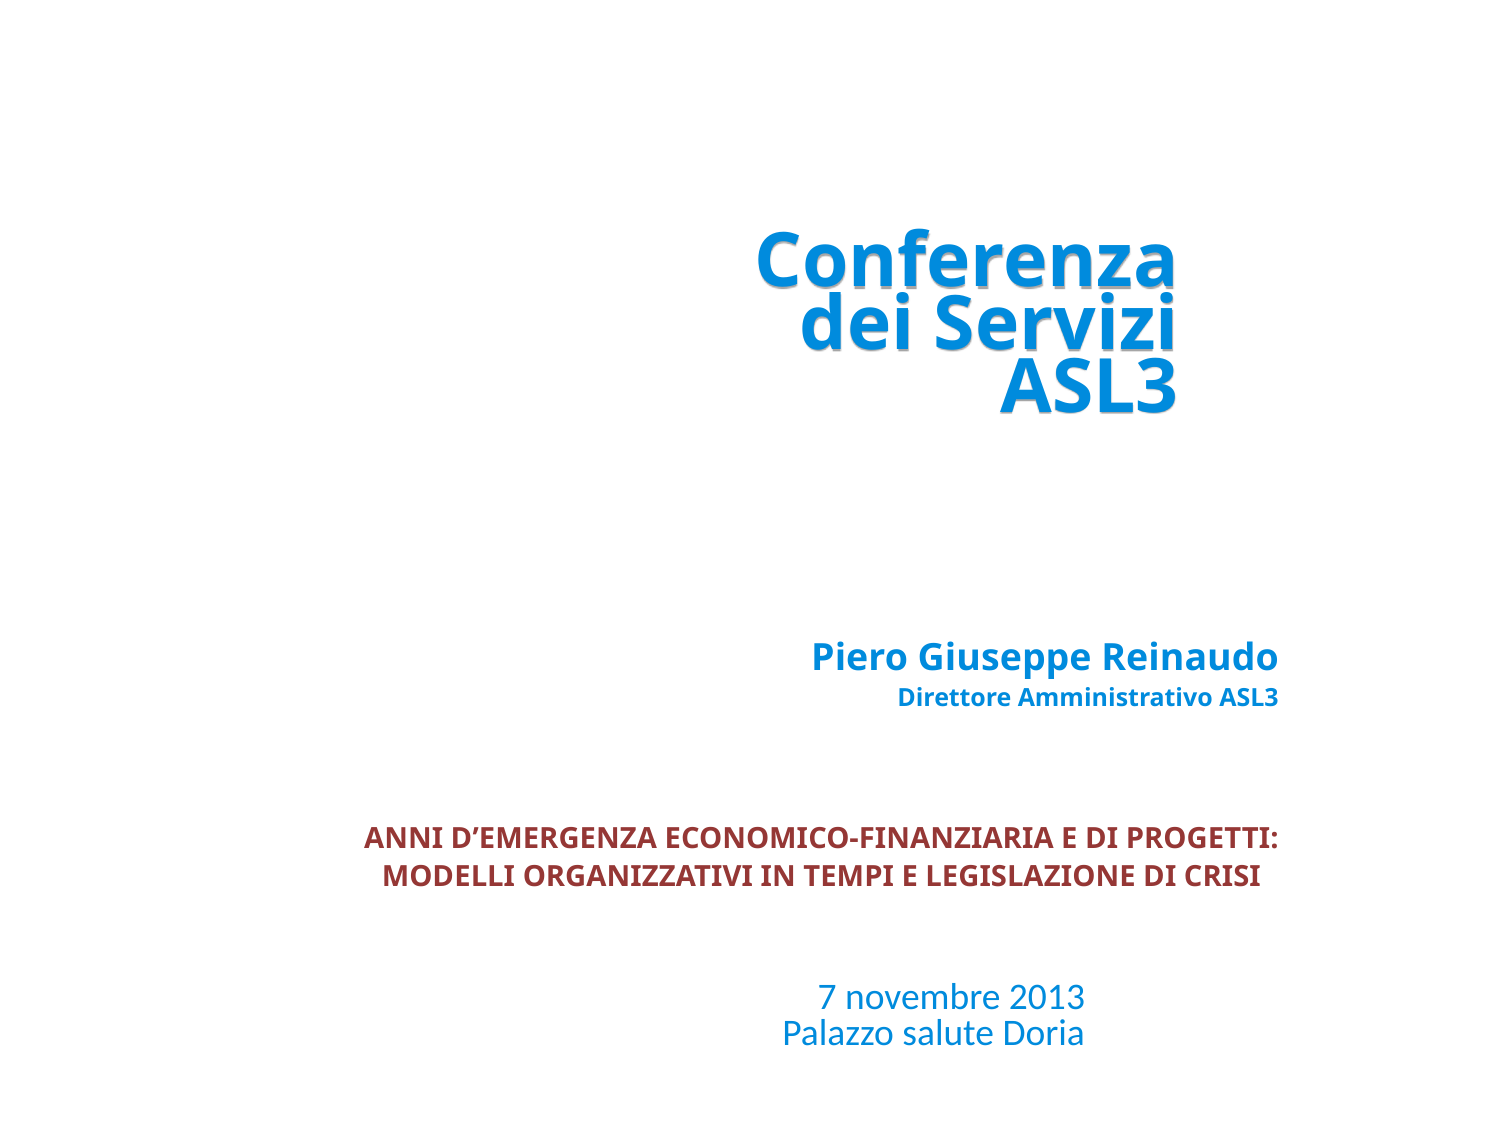

# Conferenza dei Servizi ASL3
Piero Giuseppe Reinaudo
Direttore Amministrativo ASL3
ANNI D’EMERGENZA ECONOMICO-FINANZIARIA E DI PROGETTI: MODELLI ORGANIZZATIVI IN TEMPI E LEGISLAZIONE DI CRISI
7 novembre 2013
Palazzo salute Doria